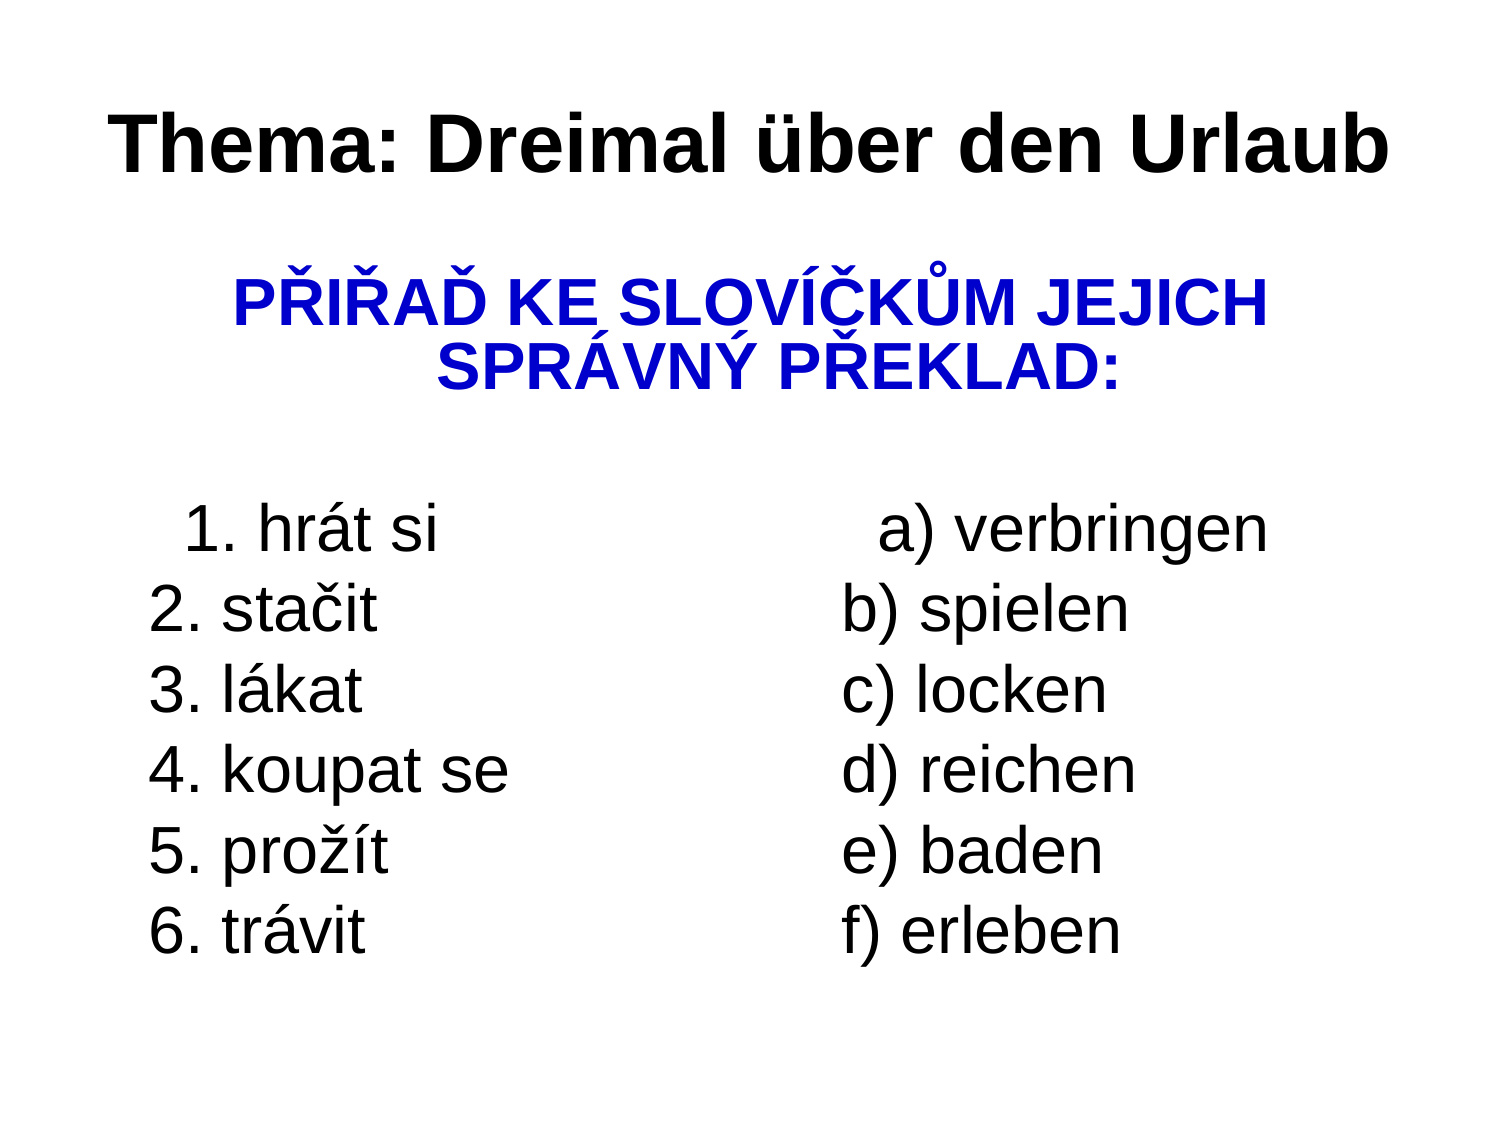

# Thema: Dreimal über den Urlaub
PŘIŘAĎ KE SLOVÍČKŮM JEJICH SPRÁVNÝ PŘEKLAD:
	1. hrát si			a) verbringen
	2. stačit				b) spielen
	3. lákat				c) locken
	4. koupat se			d) reichen
	5. prožít				e) baden
	6. trávit 				f) erleben